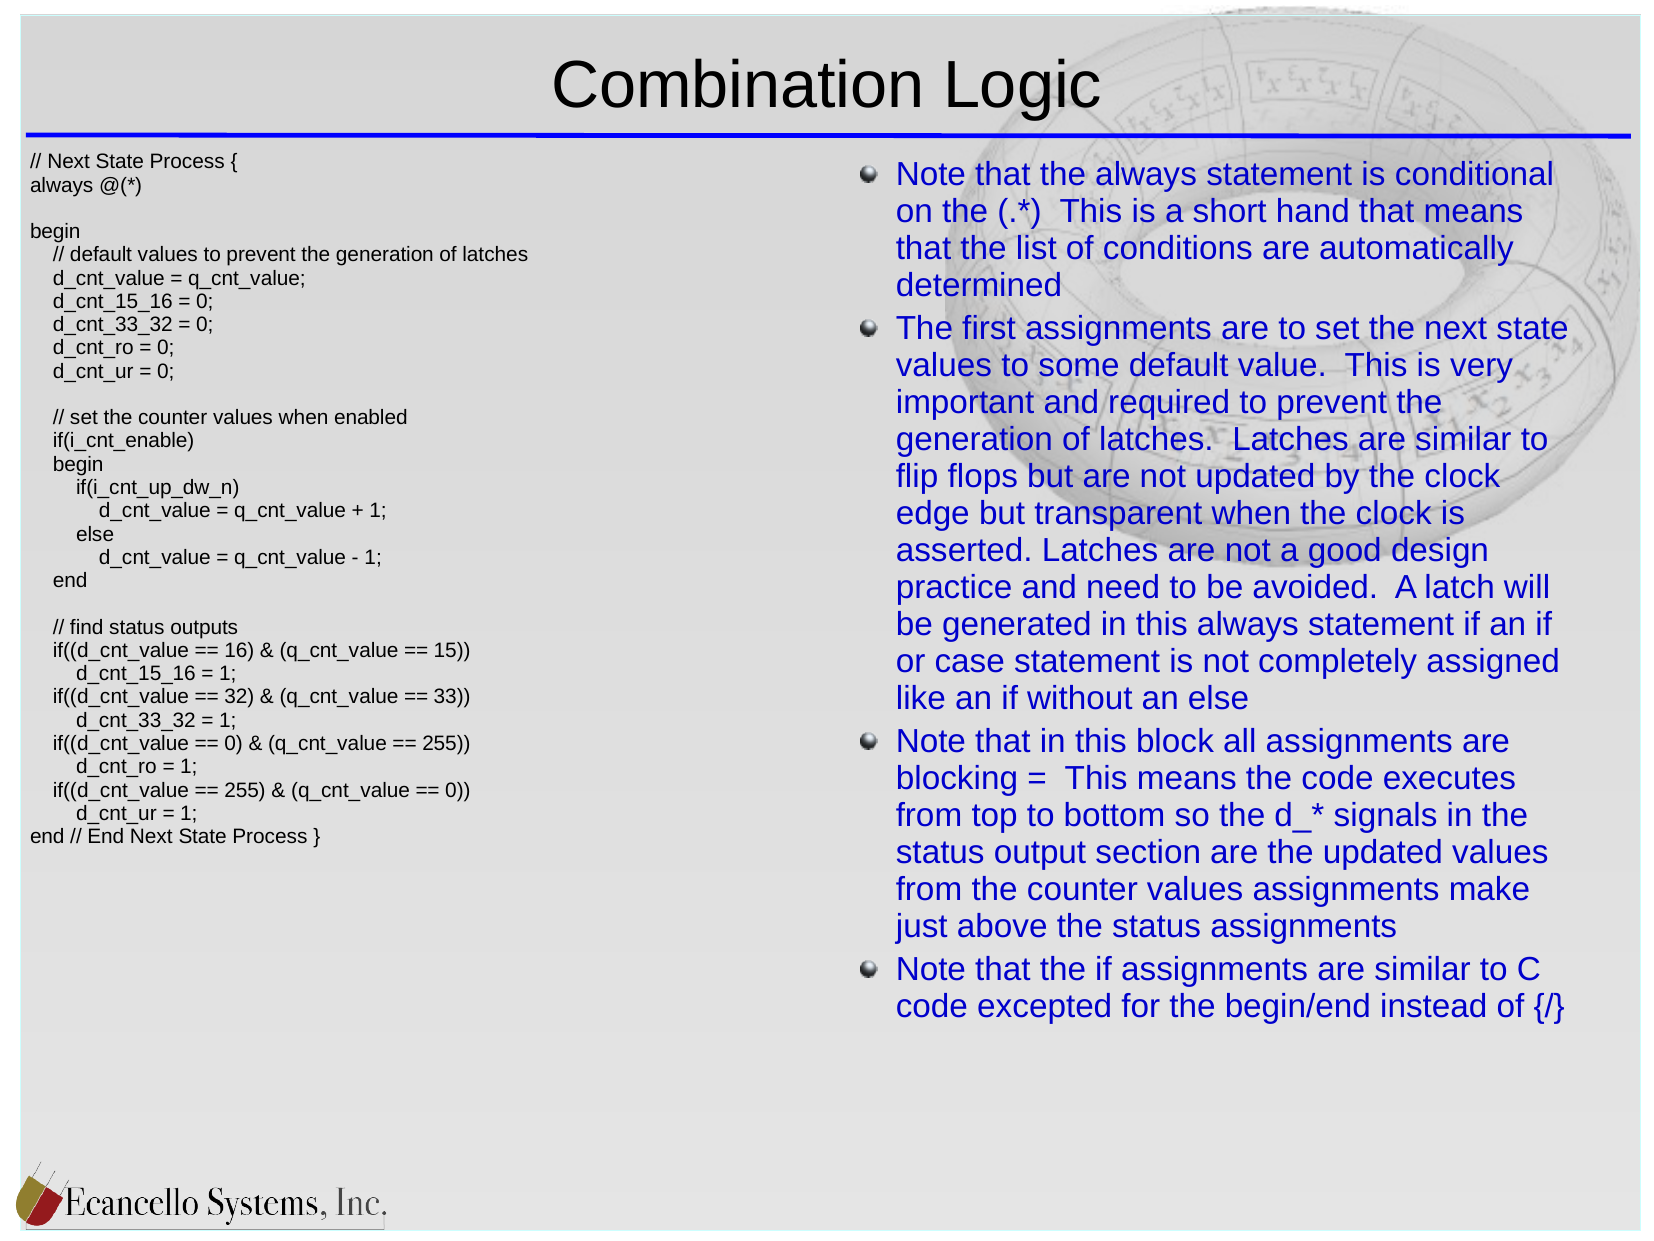

# Combination Logic
Note that the always statement is conditional on the (.*) This is a short hand that means that the list of conditions are automatically determined
The first assignments are to set the next state values to some default value. This is very important and required to prevent the generation of latches. Latches are similar to flip flops but are not updated by the clock edge but transparent when the clock is asserted. Latches are not a good design practice and need to be avoided. A latch will be generated in this always statement if an if or case statement is not completely assigned like an if without an else
Note that in this block all assignments are blocking = This means the code executes from top to bottom so the d_* signals in the status output section are the updated values from the counter values assignments make just above the status assignments
Note that the if assignments are similar to C code excepted for the begin/end instead of {/}
// Next State Process {
always @(*)
begin
 // default values to prevent the generation of latches
 d_cnt_value = q_cnt_value;
 d_cnt_15_16 = 0;
 d_cnt_33_32 = 0;
 d_cnt_ro = 0;
 d_cnt_ur = 0;
 // set the counter values when enabled
 if(i_cnt_enable)
 begin
 if(i_cnt_up_dw_n)
 d_cnt_value = q_cnt_value + 1;
 else
 d_cnt_value = q_cnt_value - 1;
 end
 // find status outputs
 if((d_cnt_value == 16) & (q_cnt_value == 15))
 d_cnt_15_16 = 1;
 if((d_cnt_value == 32) & (q_cnt_value == 33))
 d_cnt_33_32 = 1;
 if((d_cnt_value == 0) & (q_cnt_value == 255))
 d_cnt_ro = 1;
 if((d_cnt_value == 255) & (q_cnt_value == 0))
 d_cnt_ur = 1;
end // End Next State Process }